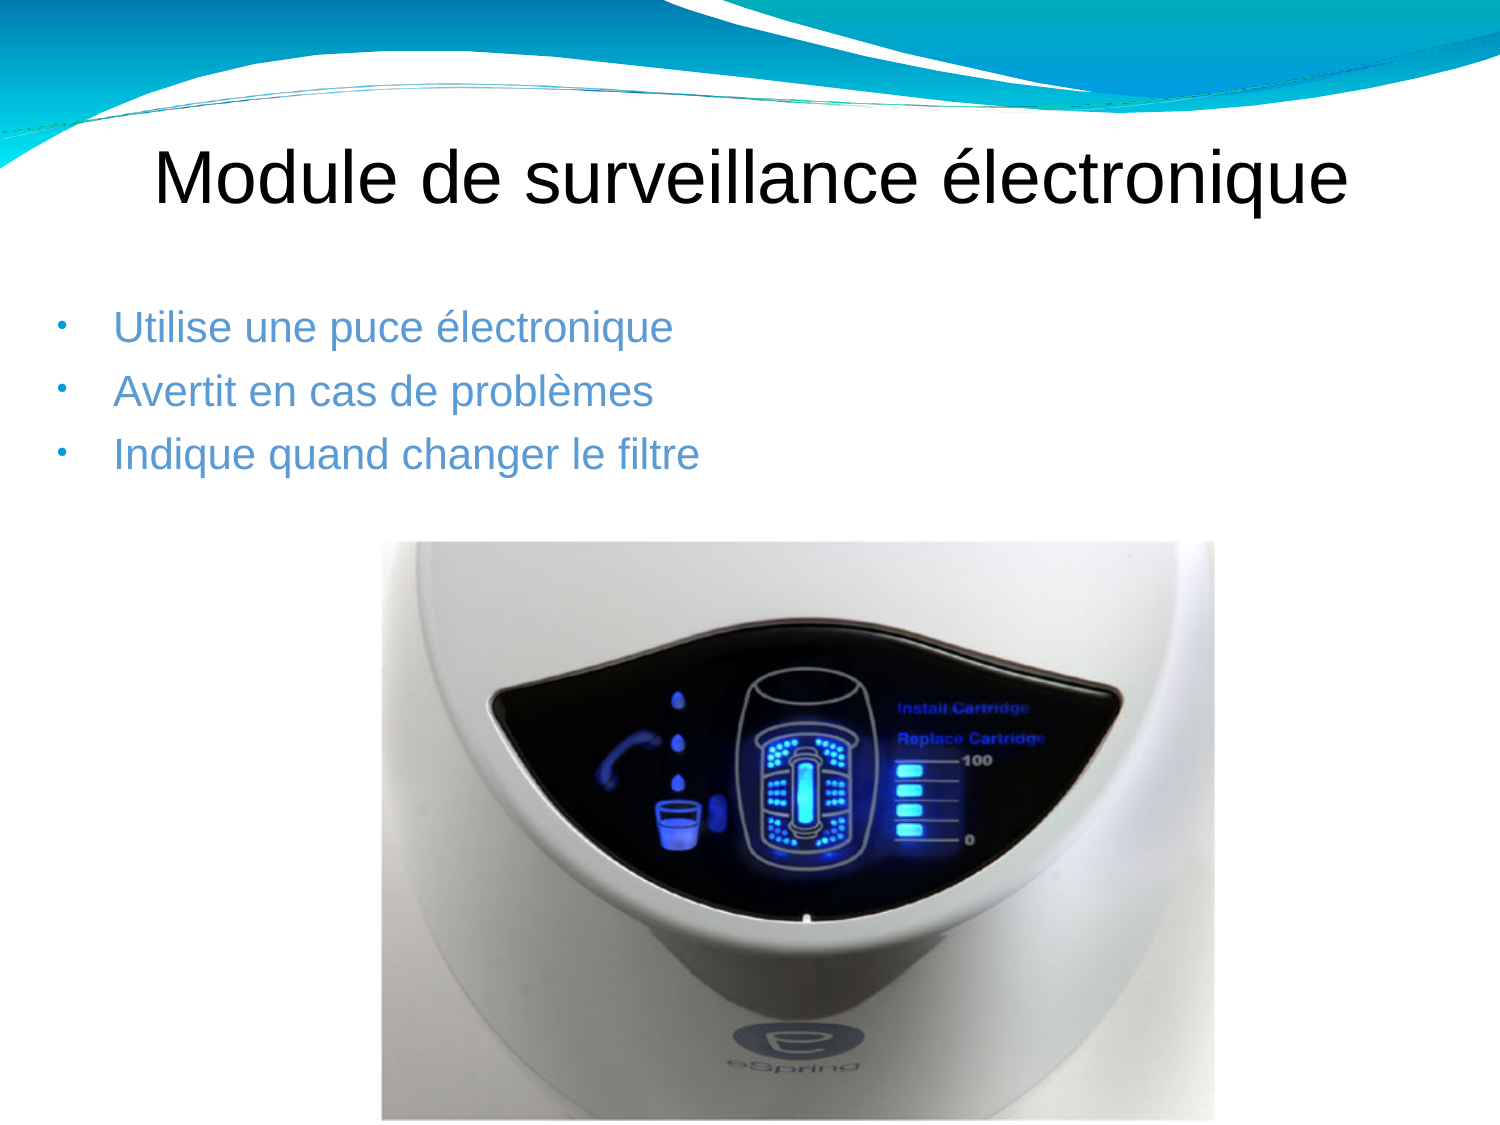

Module de surveillance électronique
Utilise une puce électronique
Avertit en cas de problèmes
Indique quand changer le filtre